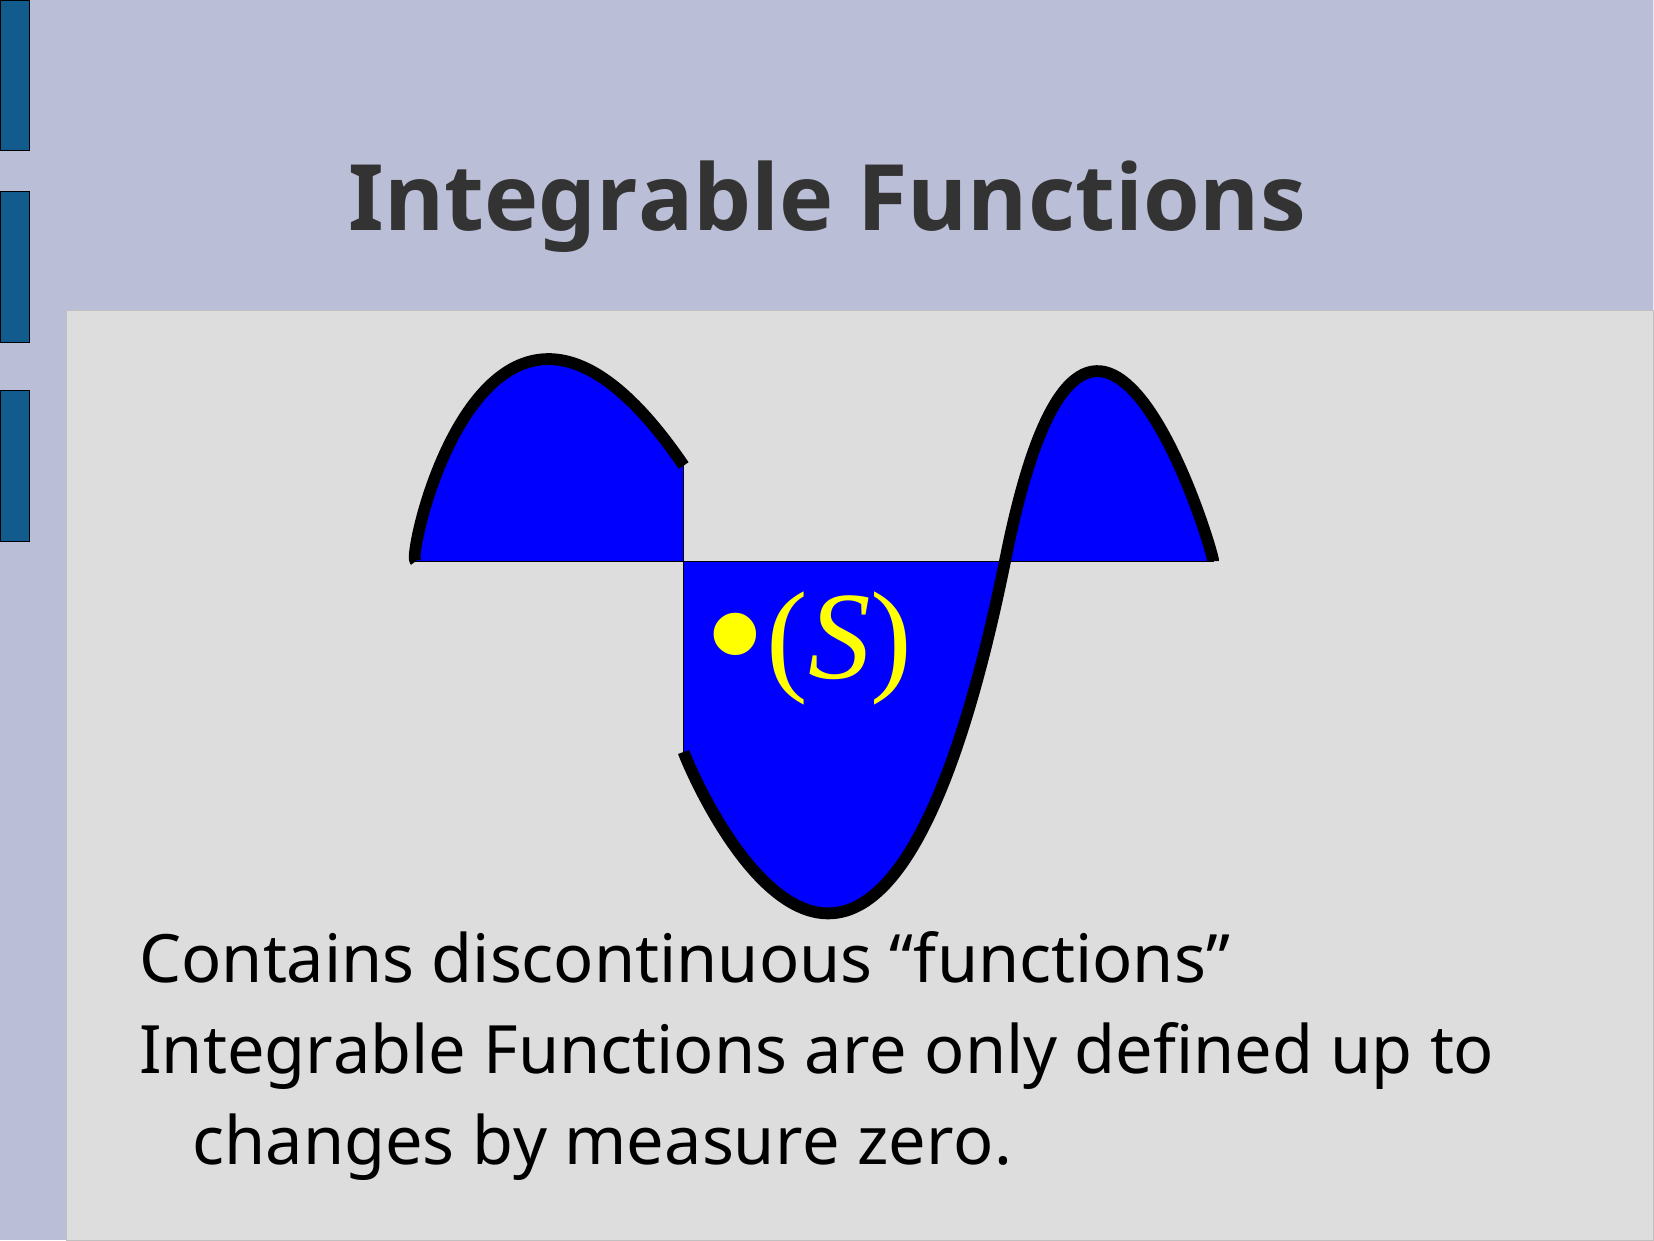

# Integrable Functions
(S)
Contains discontinuous “functions”
Integrable Functions are only defined up to changes by measure zero.